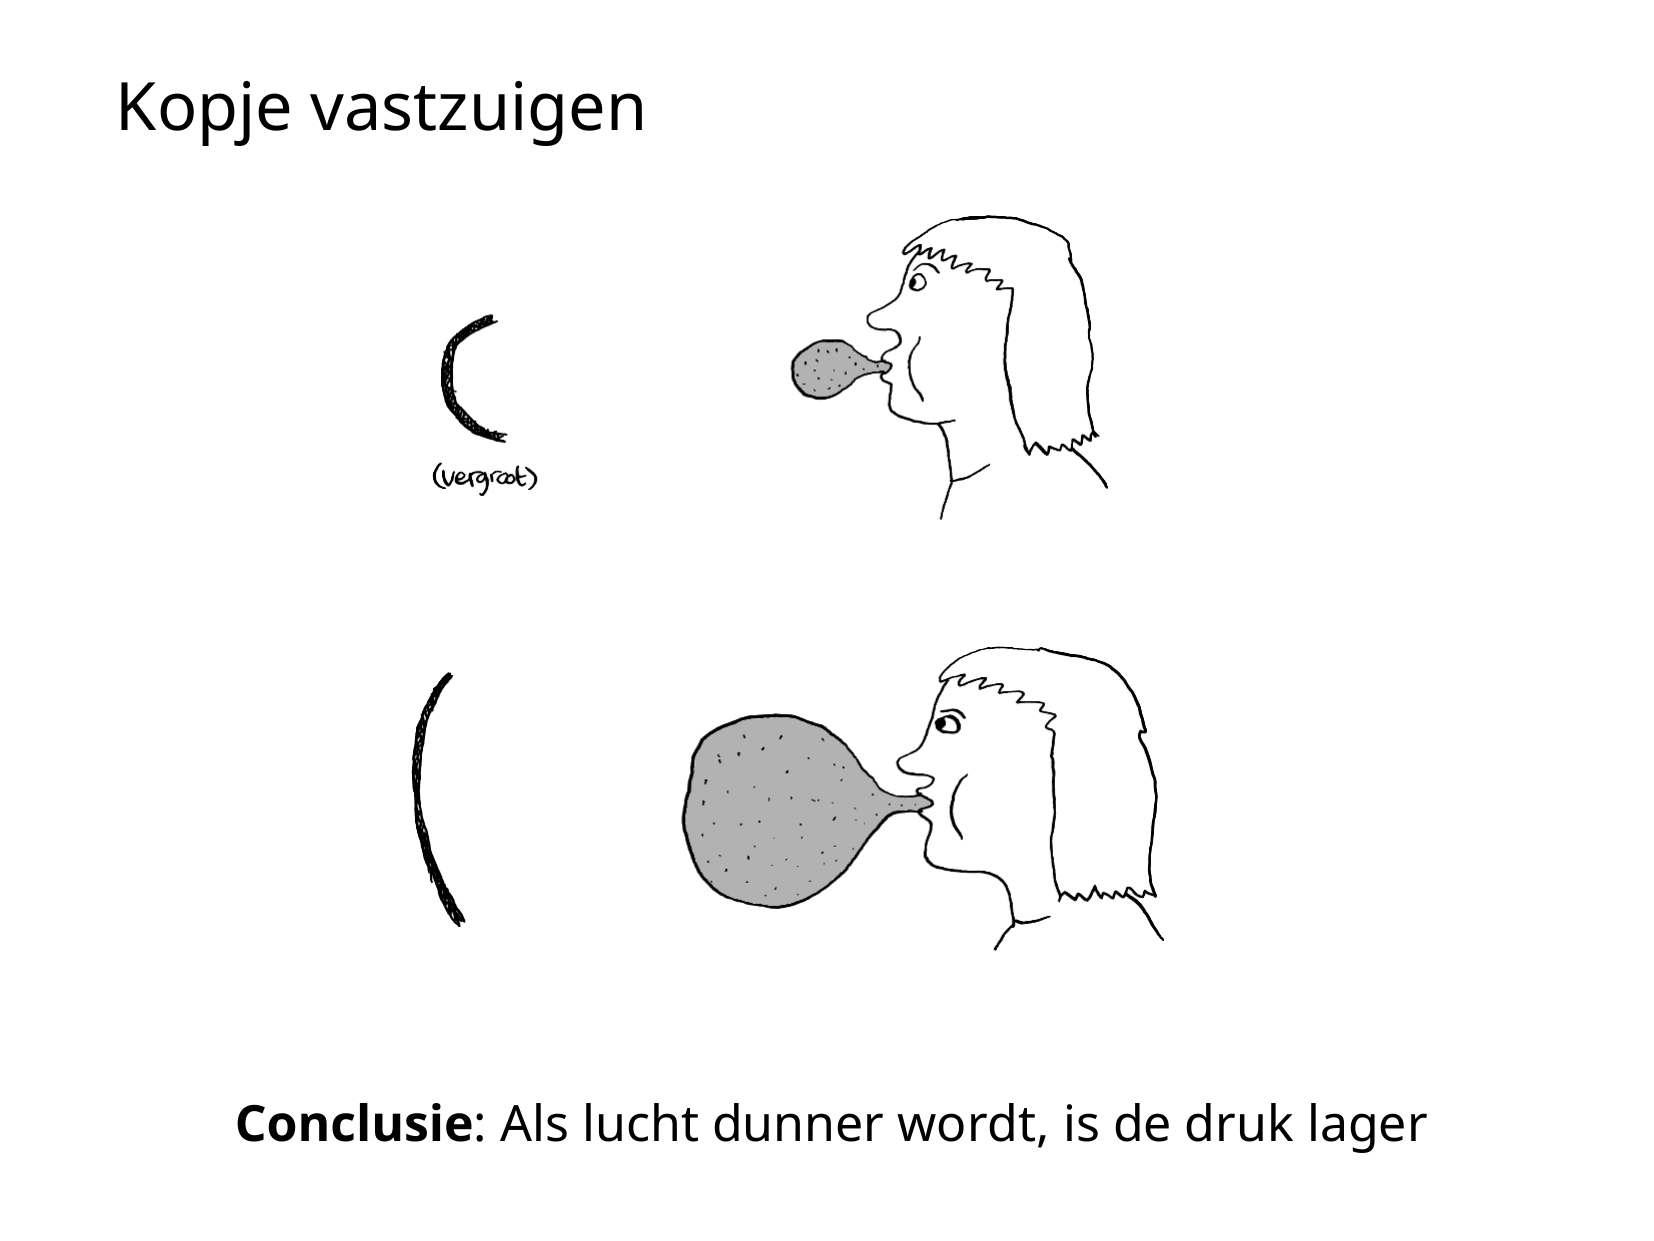

Kopje vastzuigen
Conclusie: Als lucht dunner wordt, is de druk lager